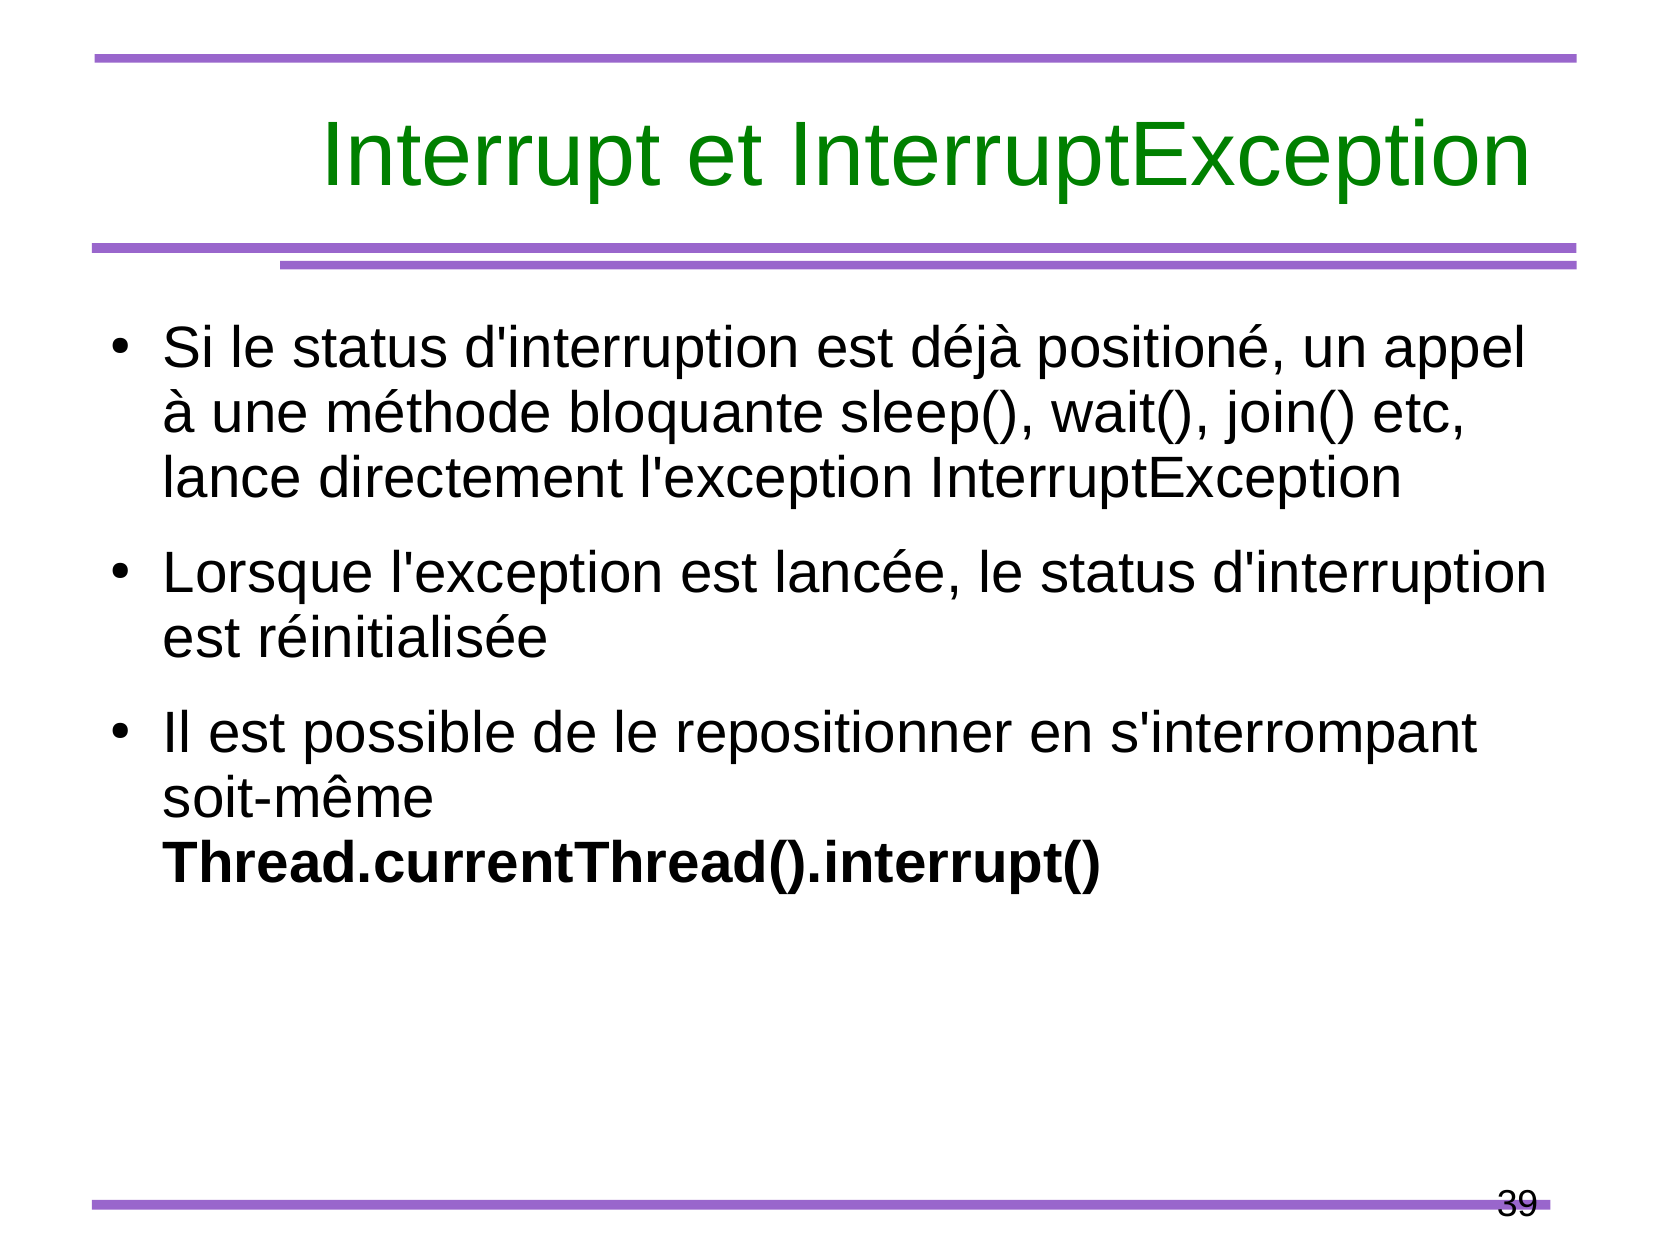

# Interrupt et InterruptException
Si le status d'interruption est déjà positioné, un appel à une méthode bloquante sleep(), wait(), join() etc,
lance directement l'exception InterruptException
Lorsque l'exception est lancée, le status d'interruption est réinitialisée
Il est possible de le repositionner en s'interrompant soit-même
Thread.currentThread().interrupt()